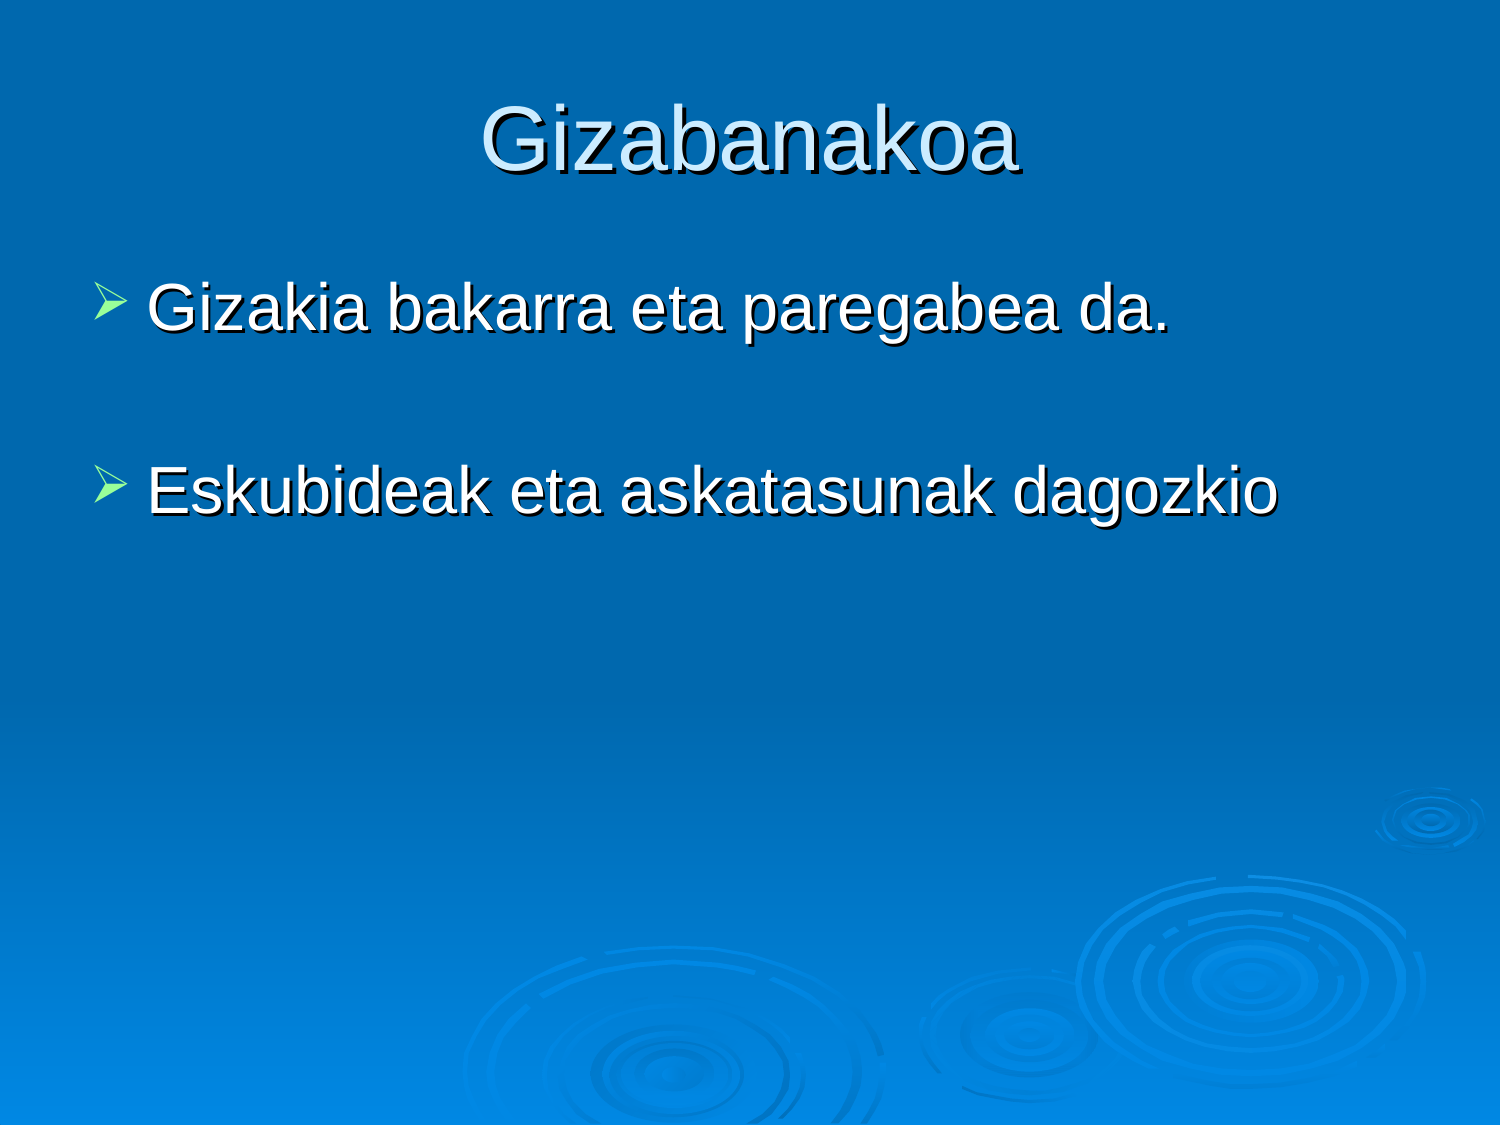

# Gizabanakoa
Gizakia bakarra eta paregabea da.
Eskubideak eta askatasunak dagozkio